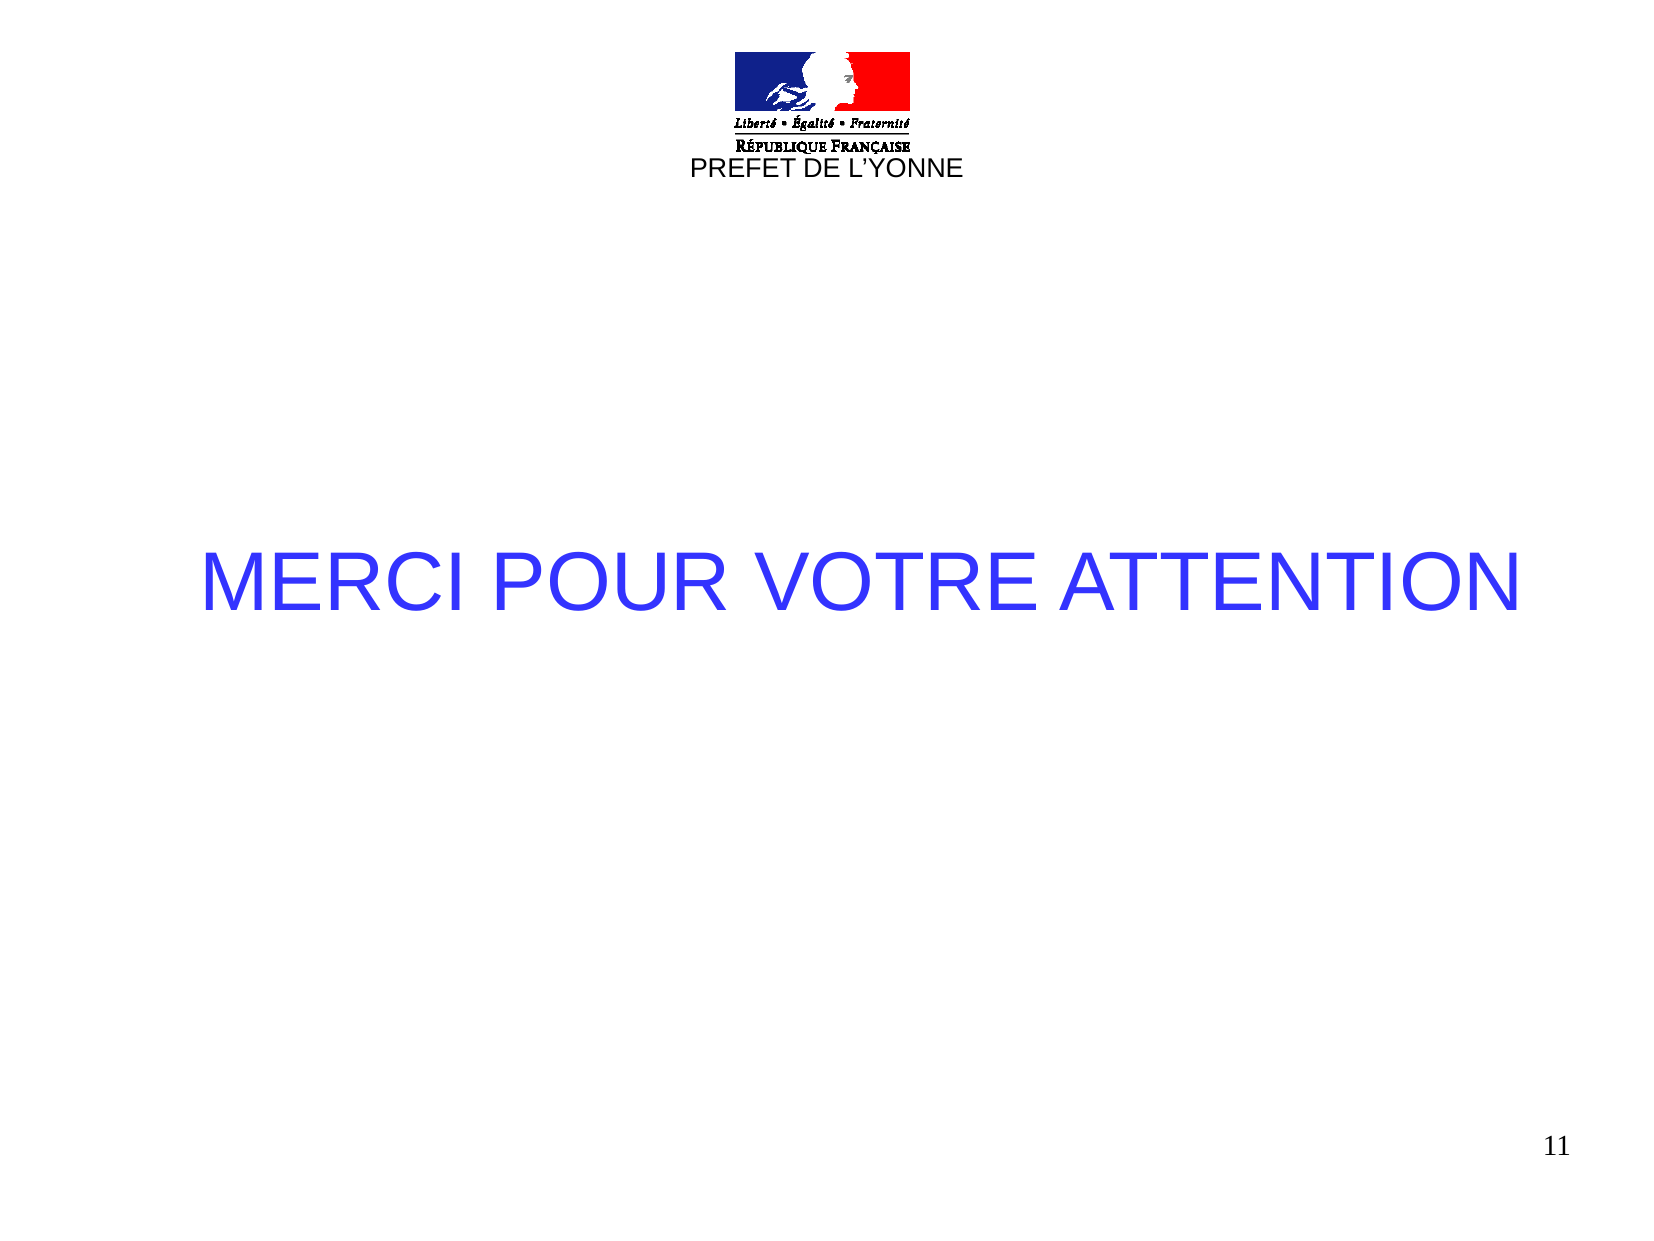

# PREFET DE L’YONNE
MERCI POUR VOTRE ATTENTION
11